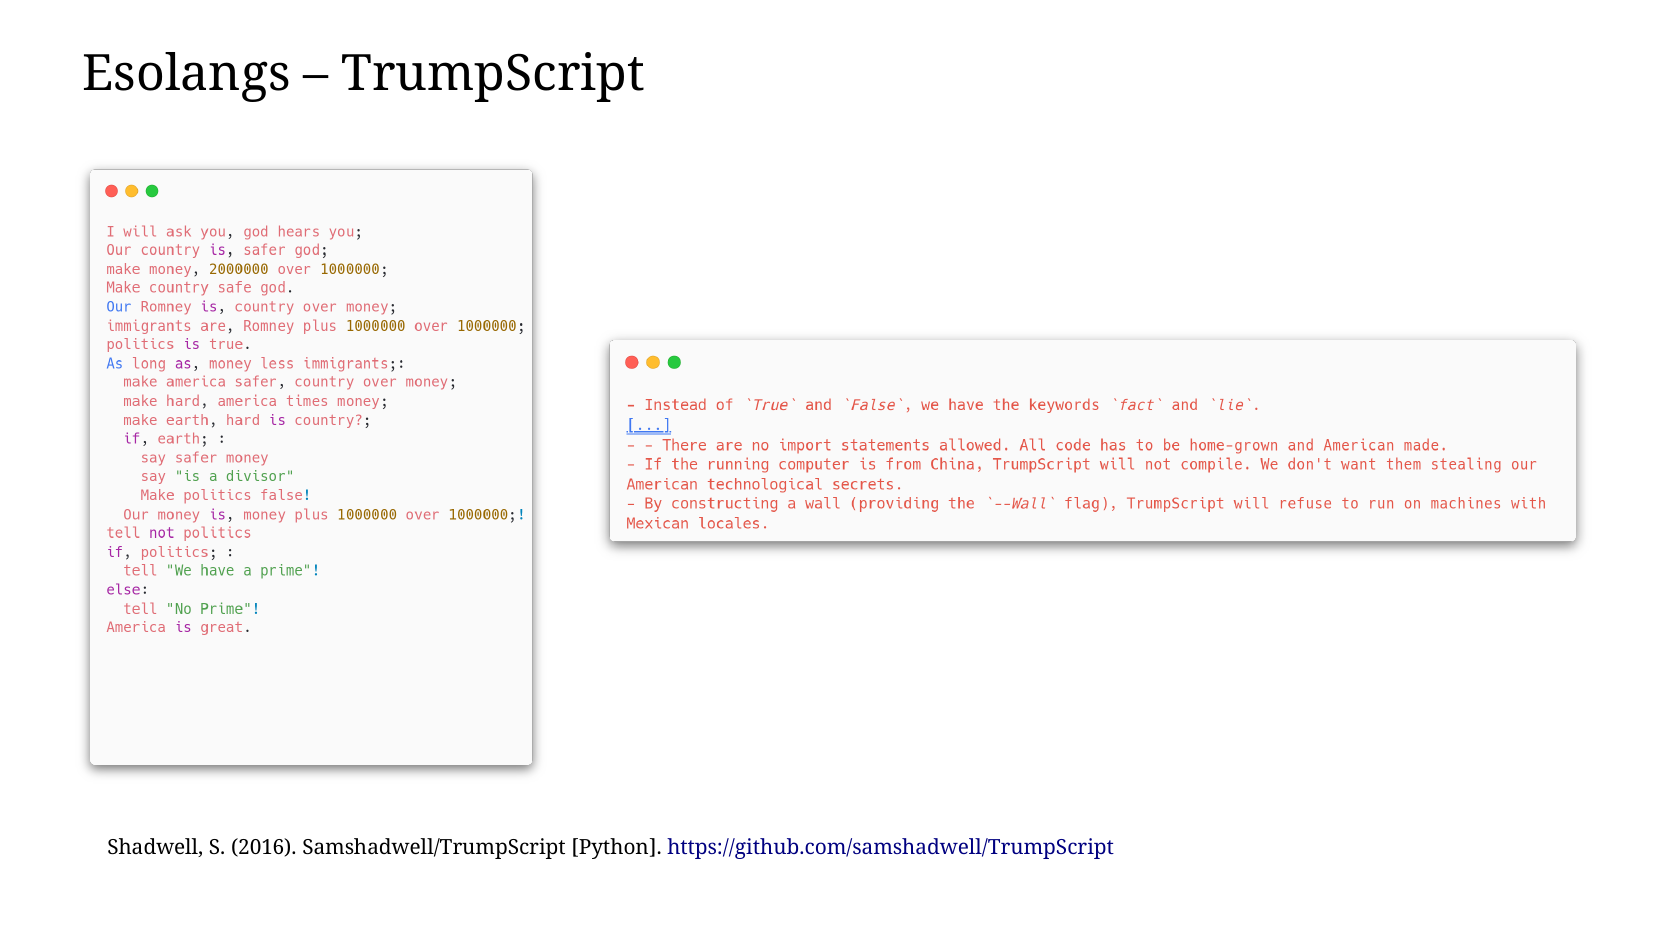

# Esolangs – TrumpScript
Shadwell, S. (2016). Samshadwell/TrumpScript [Python]. https://github.com/samshadwell/TrumpScript